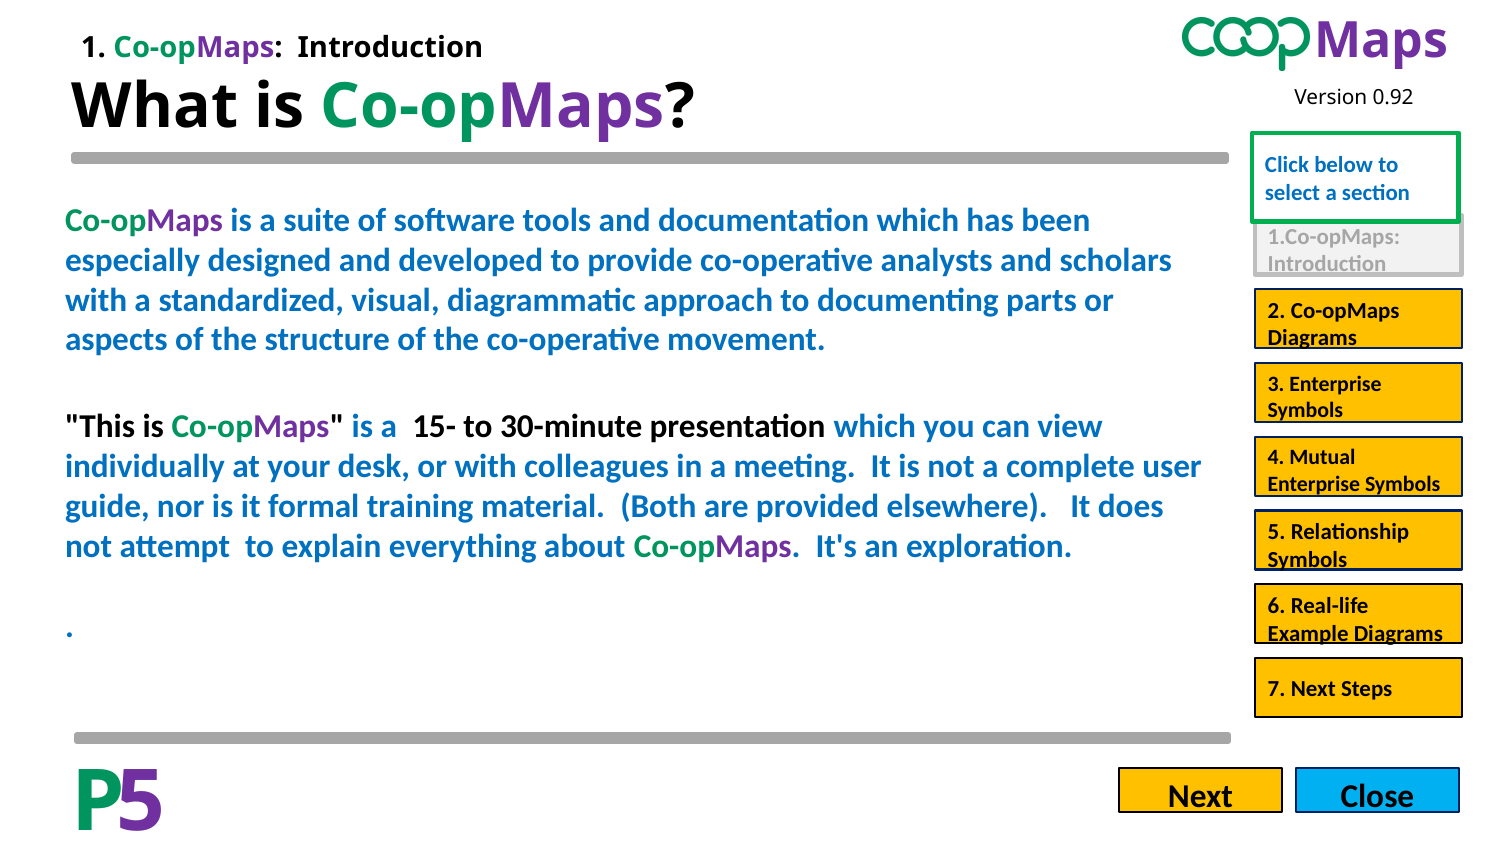

Maps
1. Co-opMaps: Introduction
What is Co-opMaps?
Version 0.92
Click below to select a section
Co-opMaps is a suite of software tools and documentation which has been especially designed and developed to provide co-operative analysts and scholars with a standardized, visual, diagrammatic approach to documenting parts or aspects of the structure of the co-operative movement.
1.Co-opMaps: Introduction
2. Co-opMaps Diagrams
3. Enterprise Symbols
"This is Co-opMaps" is a 15- to 30-minute presentation which you can view individually at your desk, or with colleagues in a meeting. It is not a complete user guide, nor is it formal training material. (Both are provided elsewhere). It does not attempt to explain everything about Co-opMaps. It's an exploration.
.
4. Mutual Enterprise Symbols
5. Relationship Symbols
6. Real-life Example Diagrams
7. Next Steps
P
5
Next
Close